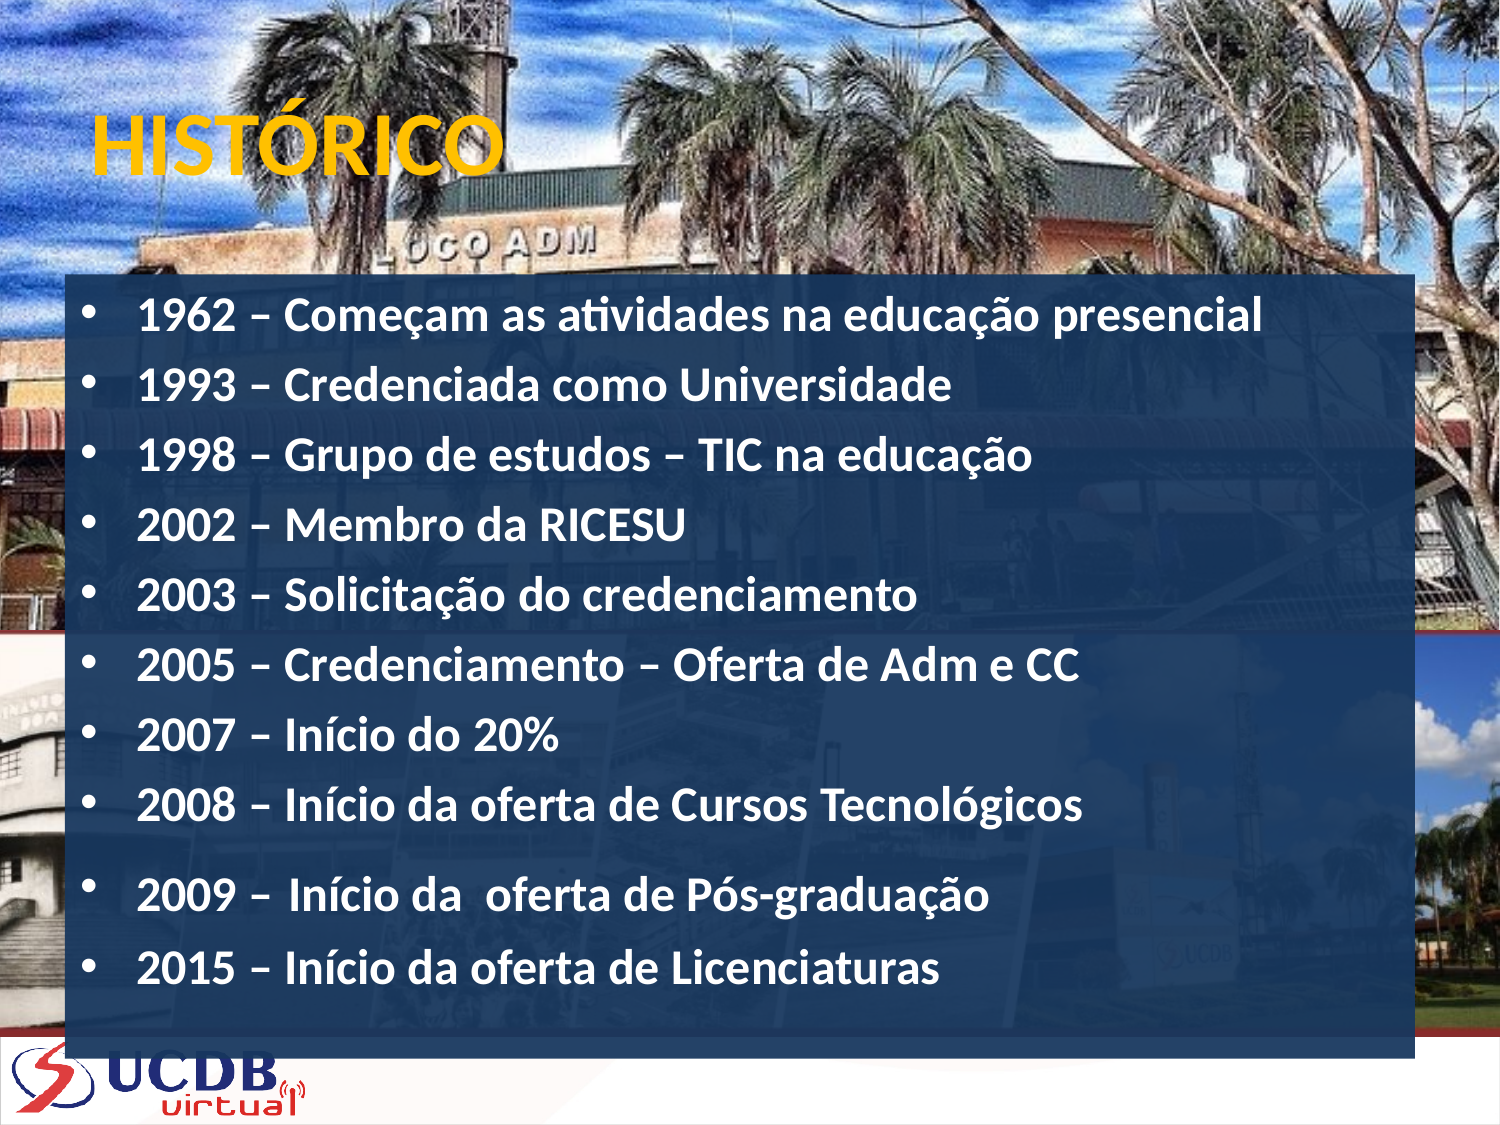

# HISTÓRICO
1962 – Começam as atividades na educação presencial
1993 – Credenciada como Universidade
1998 – Grupo de estudos – TIC na educação
2002 – Membro da RICESU​
2003 – Solicitação do credenciamento
2005 – Credenciamento – Oferta de Adm e CC
2007 – Início do 20%​
2008 – Início da oferta de Cursos Tecnológicos
2009 – Início da oferta de Pós-graduação
2015 – Início da oferta de Licenciaturas